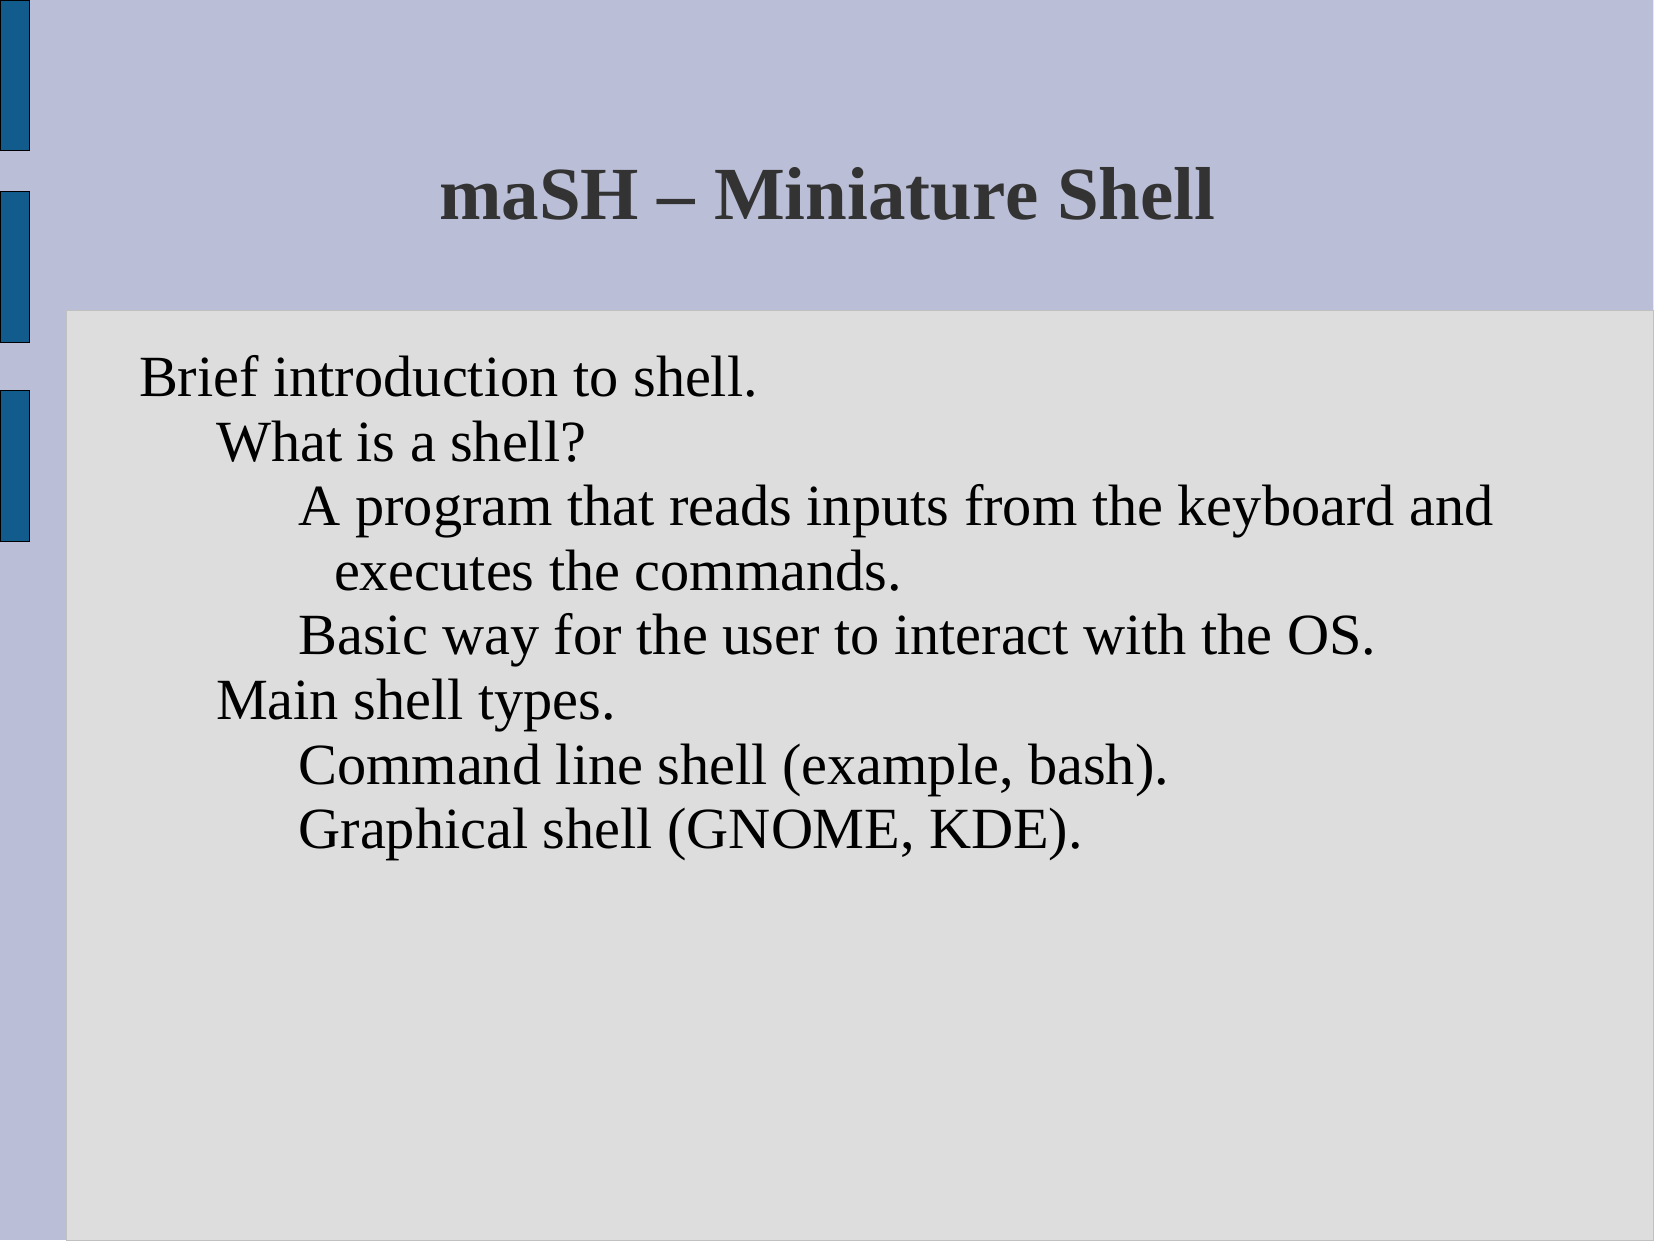

# maSH – Miniature Shell
Brief introduction to shell.
What is a shell?
A program that reads inputs from the keyboard and executes the commands.
Basic way for the user to interact with the OS.
Main shell types.
Command line shell (example, bash).
Graphical shell (GNOME, KDE).